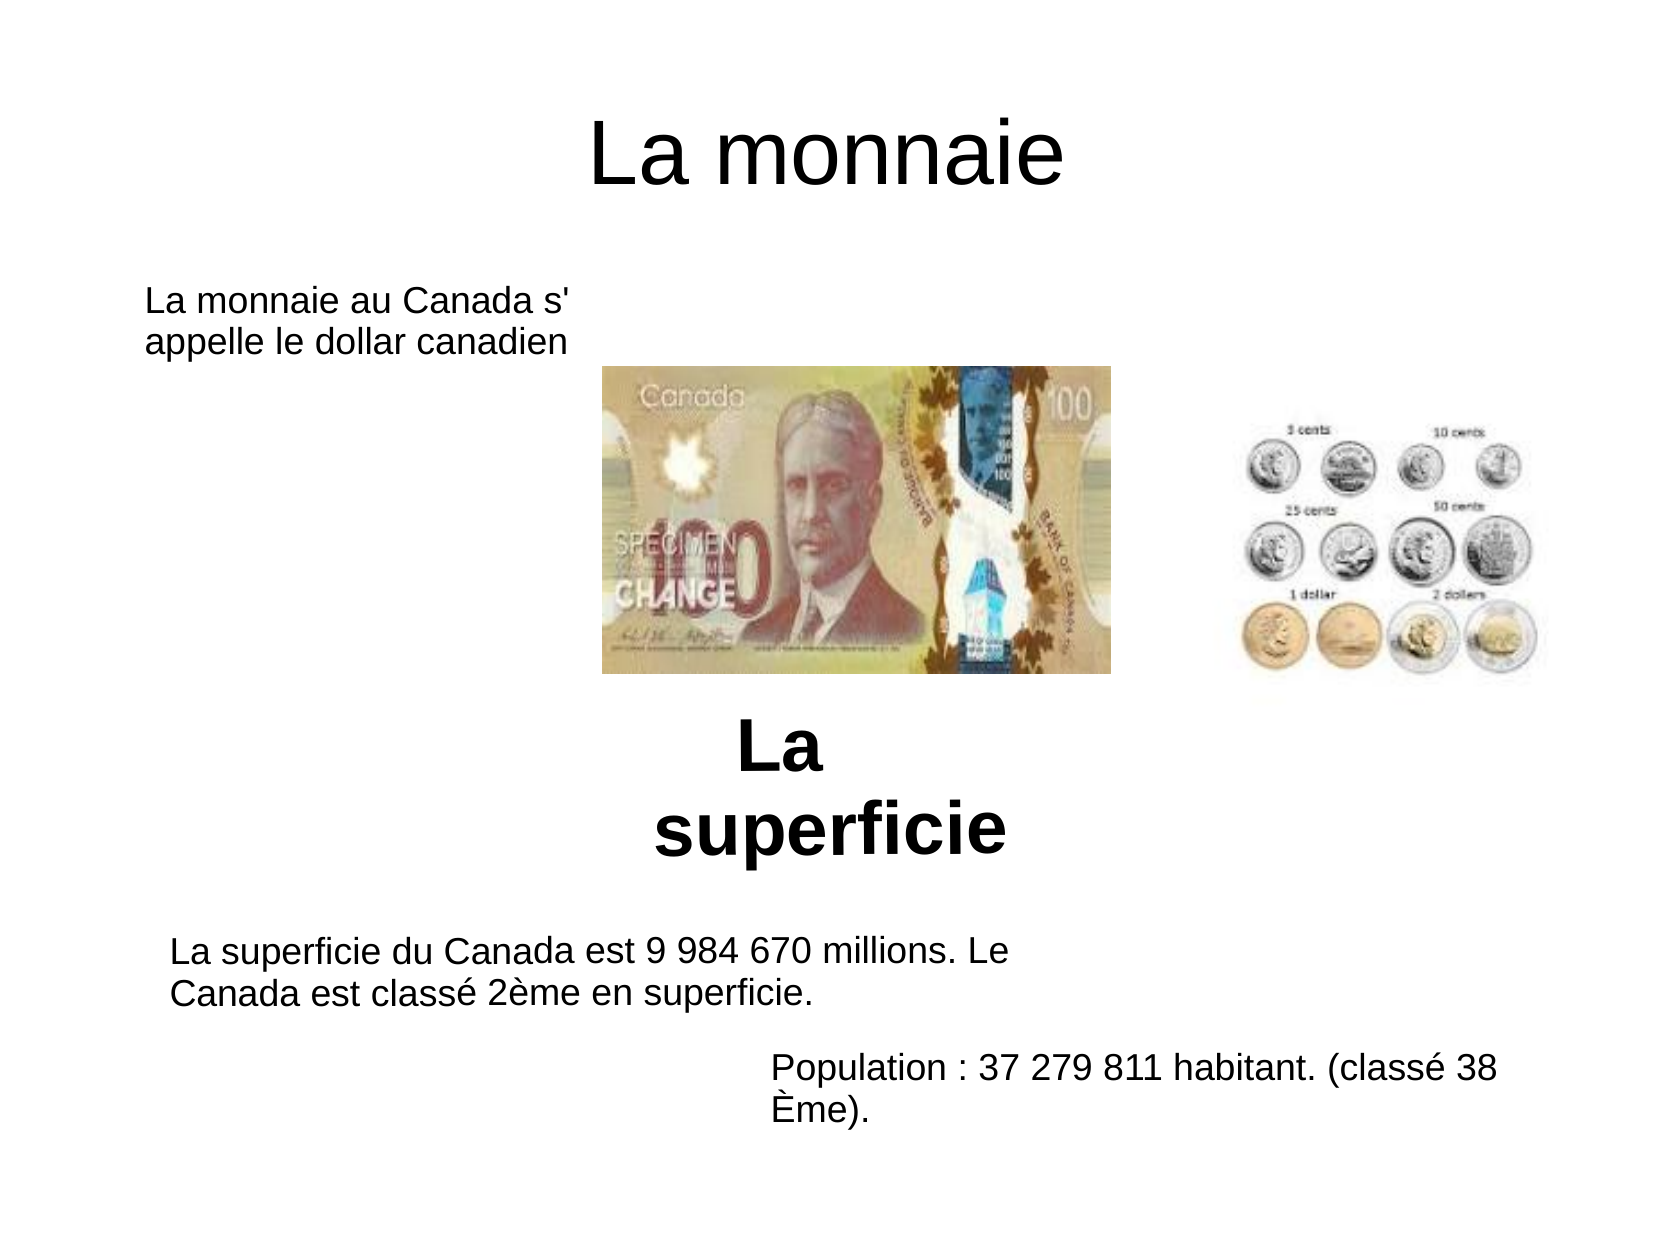

# La monnaie
La monnaie au Canada s' appelle le dollar canadien
 La superficie
La superficie du Canada est 9 984 670 millions. Le Canada est classé 2ème en superficie.
Population : 37 279 811 habitant. (classé 38
Ème).